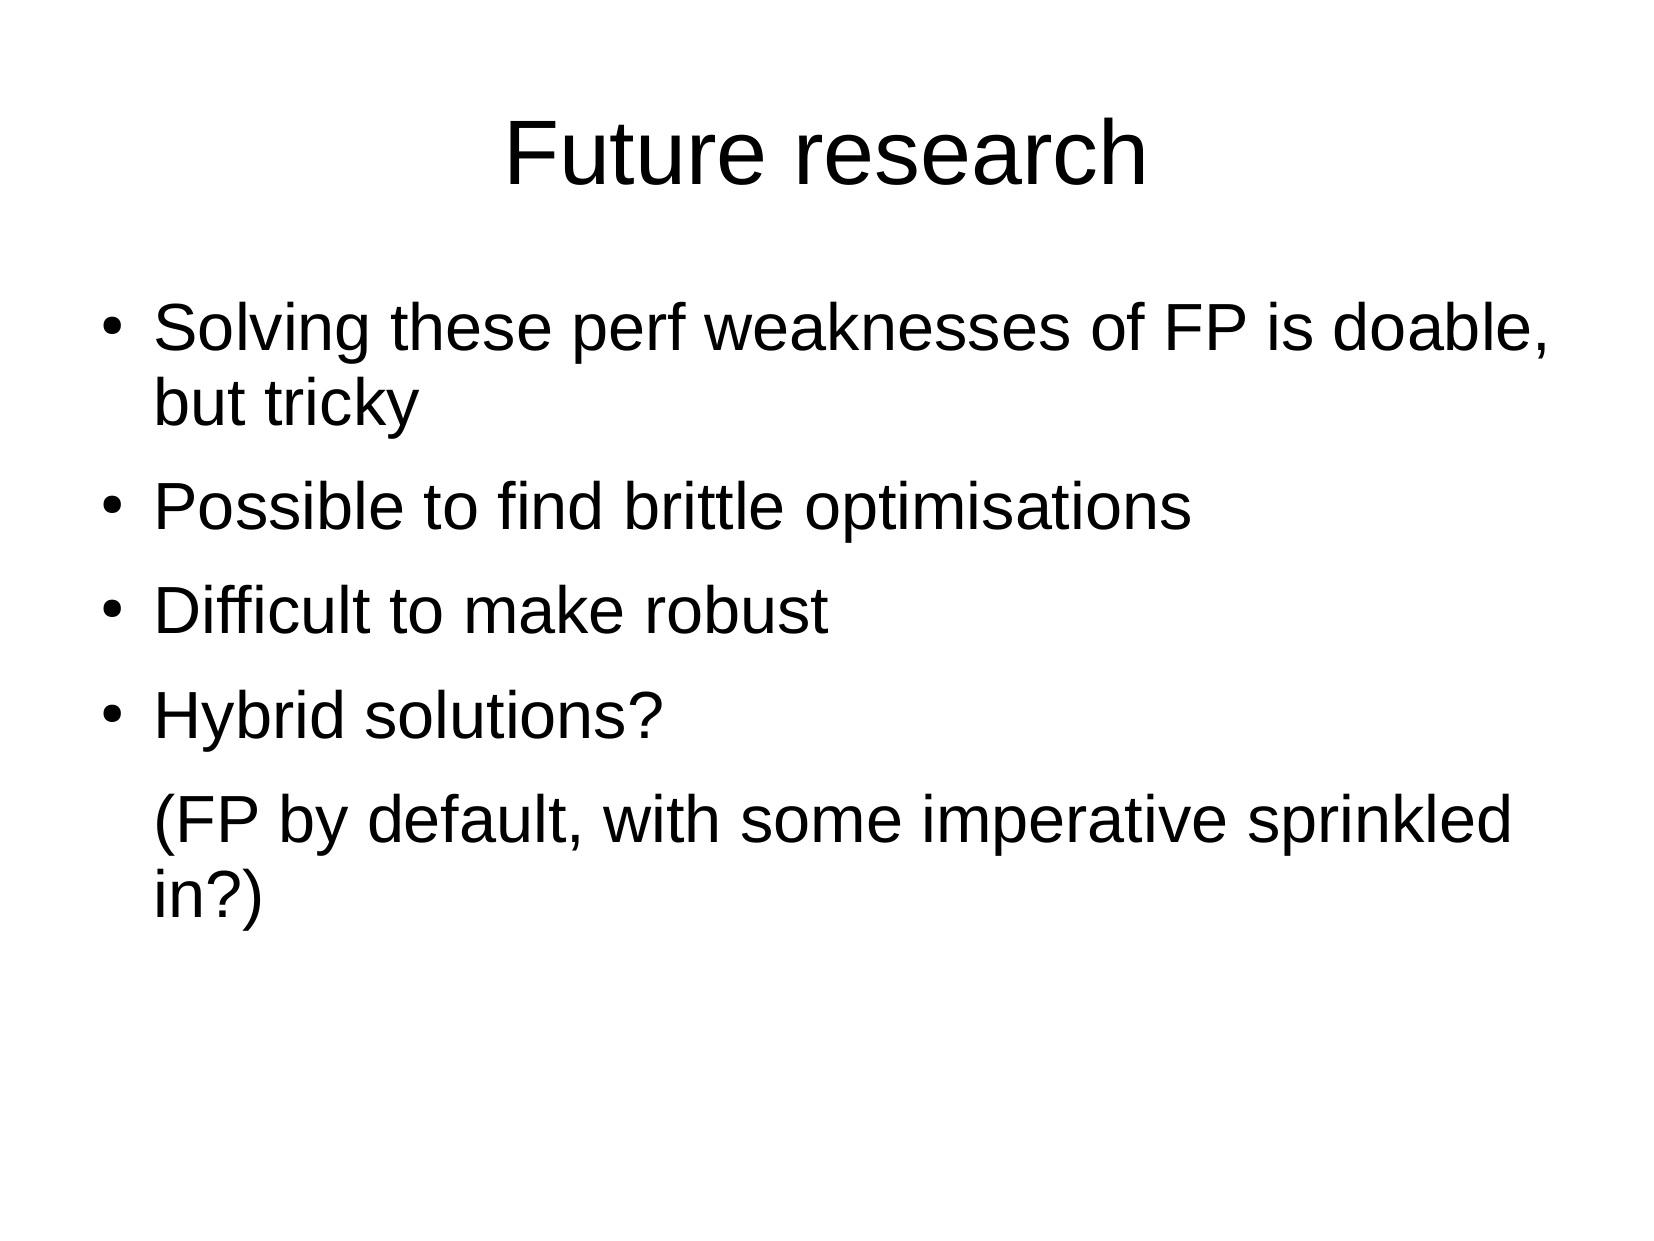

# Future research
Solving these perf weaknesses of FP is doable, but tricky
Possible to find brittle optimisations
Difficult to make robust
Hybrid solutions?
(FP by default, with some imperative sprinkled in?)